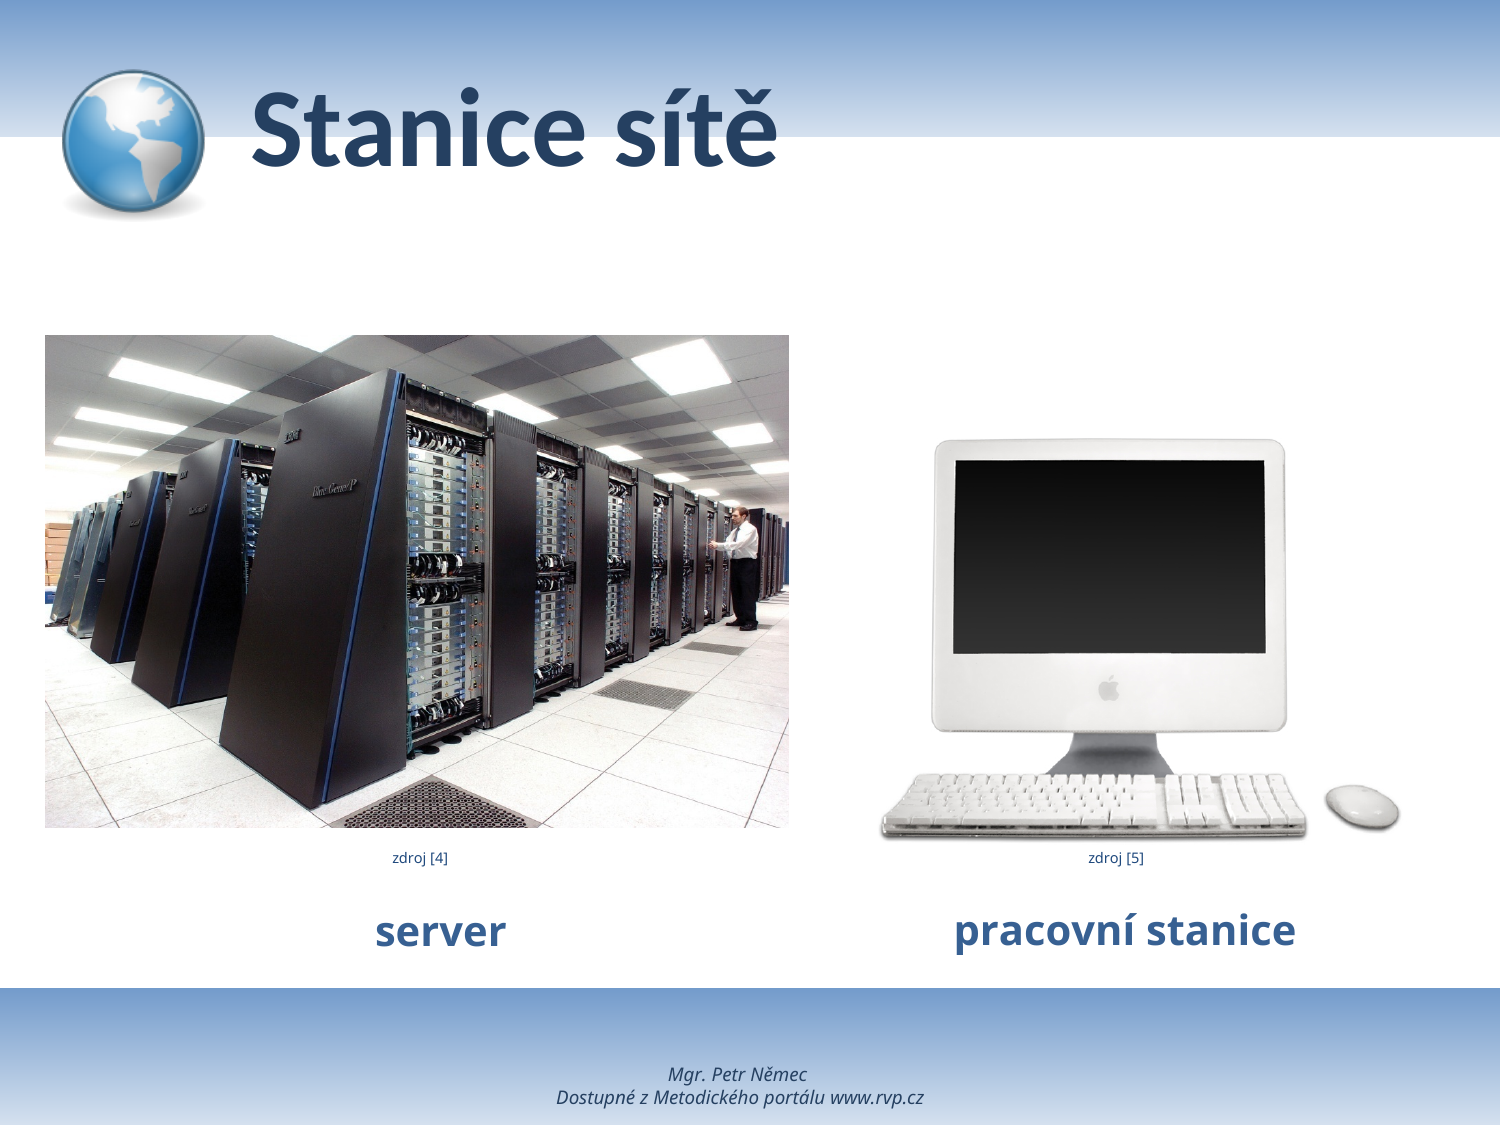

# Stanice sítě
zdroj [4]
zdroj [5]
pracovní stanice
server